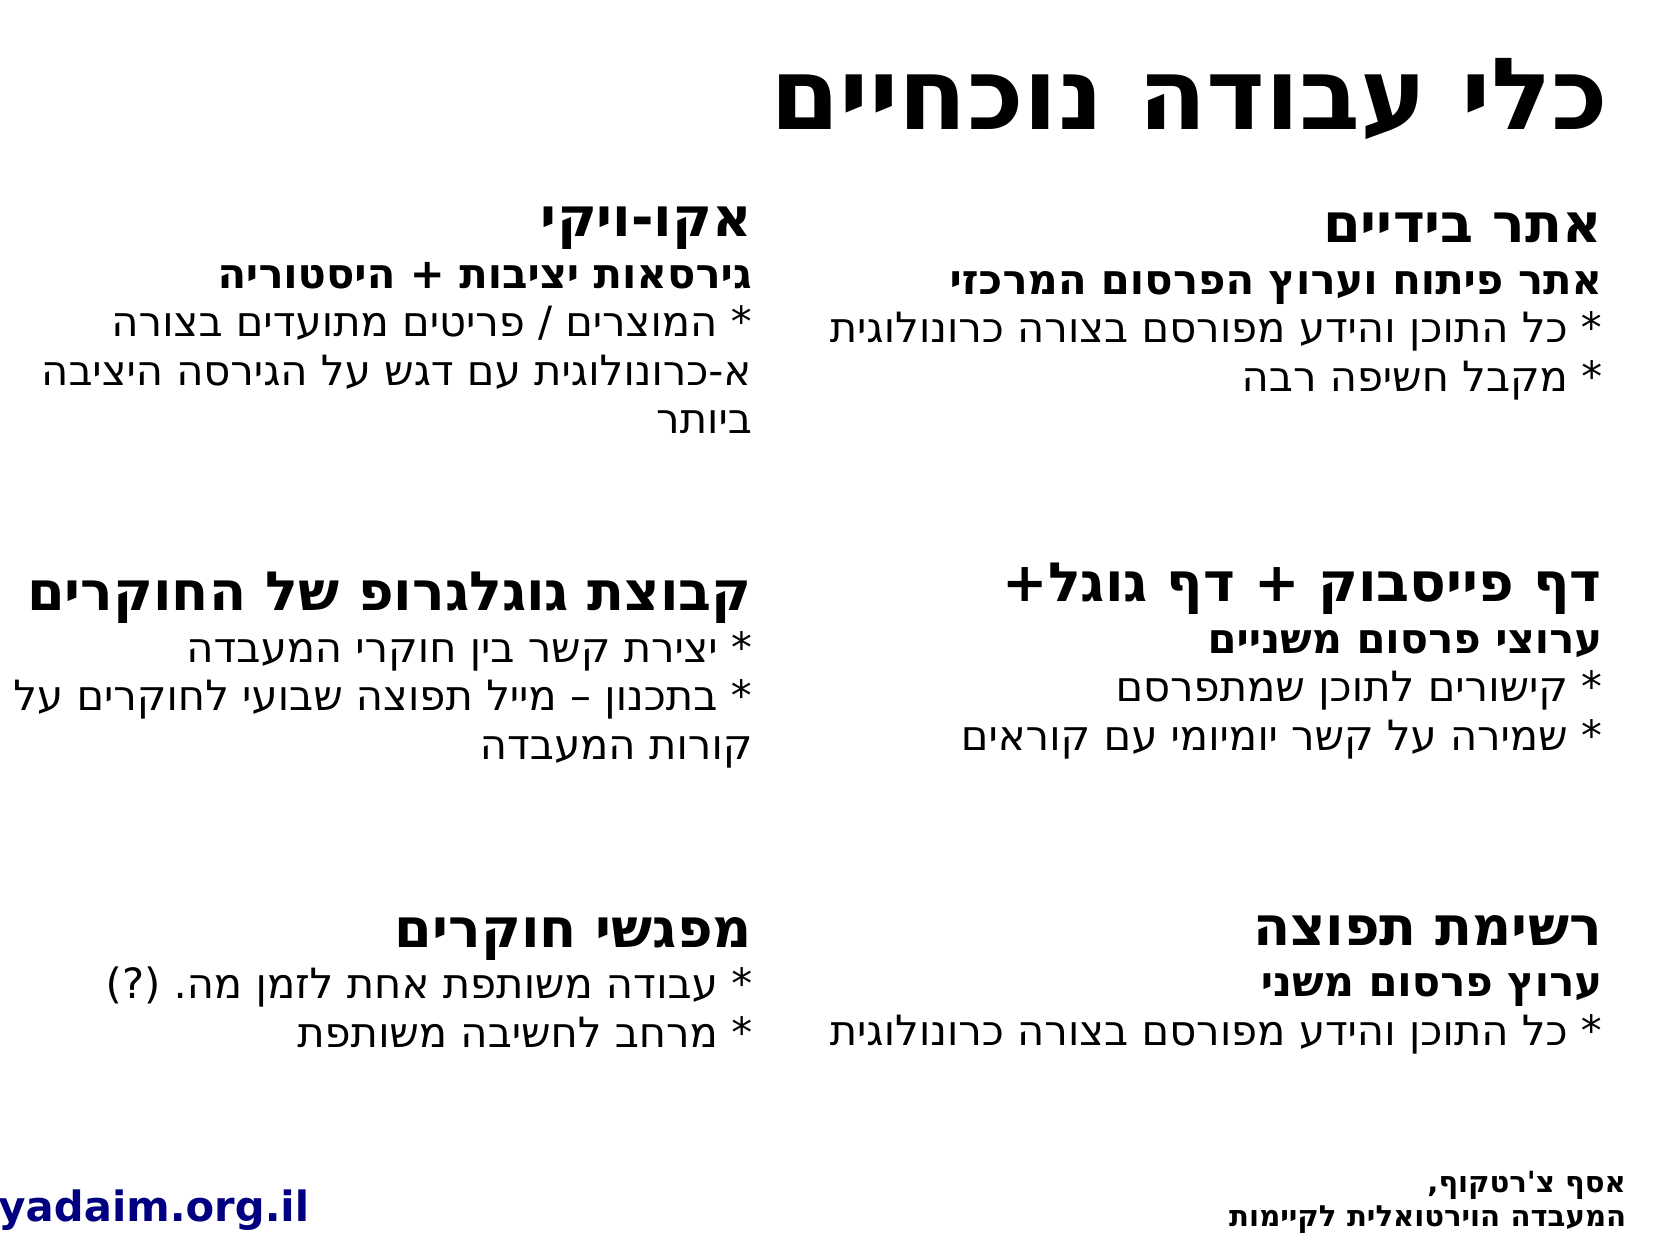

כלי עבודה נוכחיים
אקו-ויקי
גירסאות יציבות + היסטוריה
* המוצרים / פריטים מתועדים בצורה
א-כרונולוגית עם דגש על הגירסה היציבה
ביותר
אתר בידיים
אתר פיתוח וערוץ הפרסום המרכזי
* כל התוכן והידע מפורסם בצורה כרונולוגית
* מקבל חשיפה רבה
דף פייסבוק + דף גוגל+
ערוצי פרסום משניים
* קישורים לתוכן שמתפרסם
* שמירה על קשר יומיומי עם קוראים
קבוצת גוגלגרופ של החוקרים
* יצירת קשר בין חוקרי המעבדה
* בתכנון – מייל תפוצה שבועי לחוקרים על
קורות המעבדה
רשימת תפוצה
ערוץ פרסום משני
* כל התוכן והידע מפורסם בצורה כרונולוגית
מפגשי חוקרים
* עבודה משותפת אחת לזמן מה. (?)
* מרחב לחשיבה משותפת
אסף צ'רטקוף,
המעבדה הוירטואלית לקיימות
bayadaim.org.il